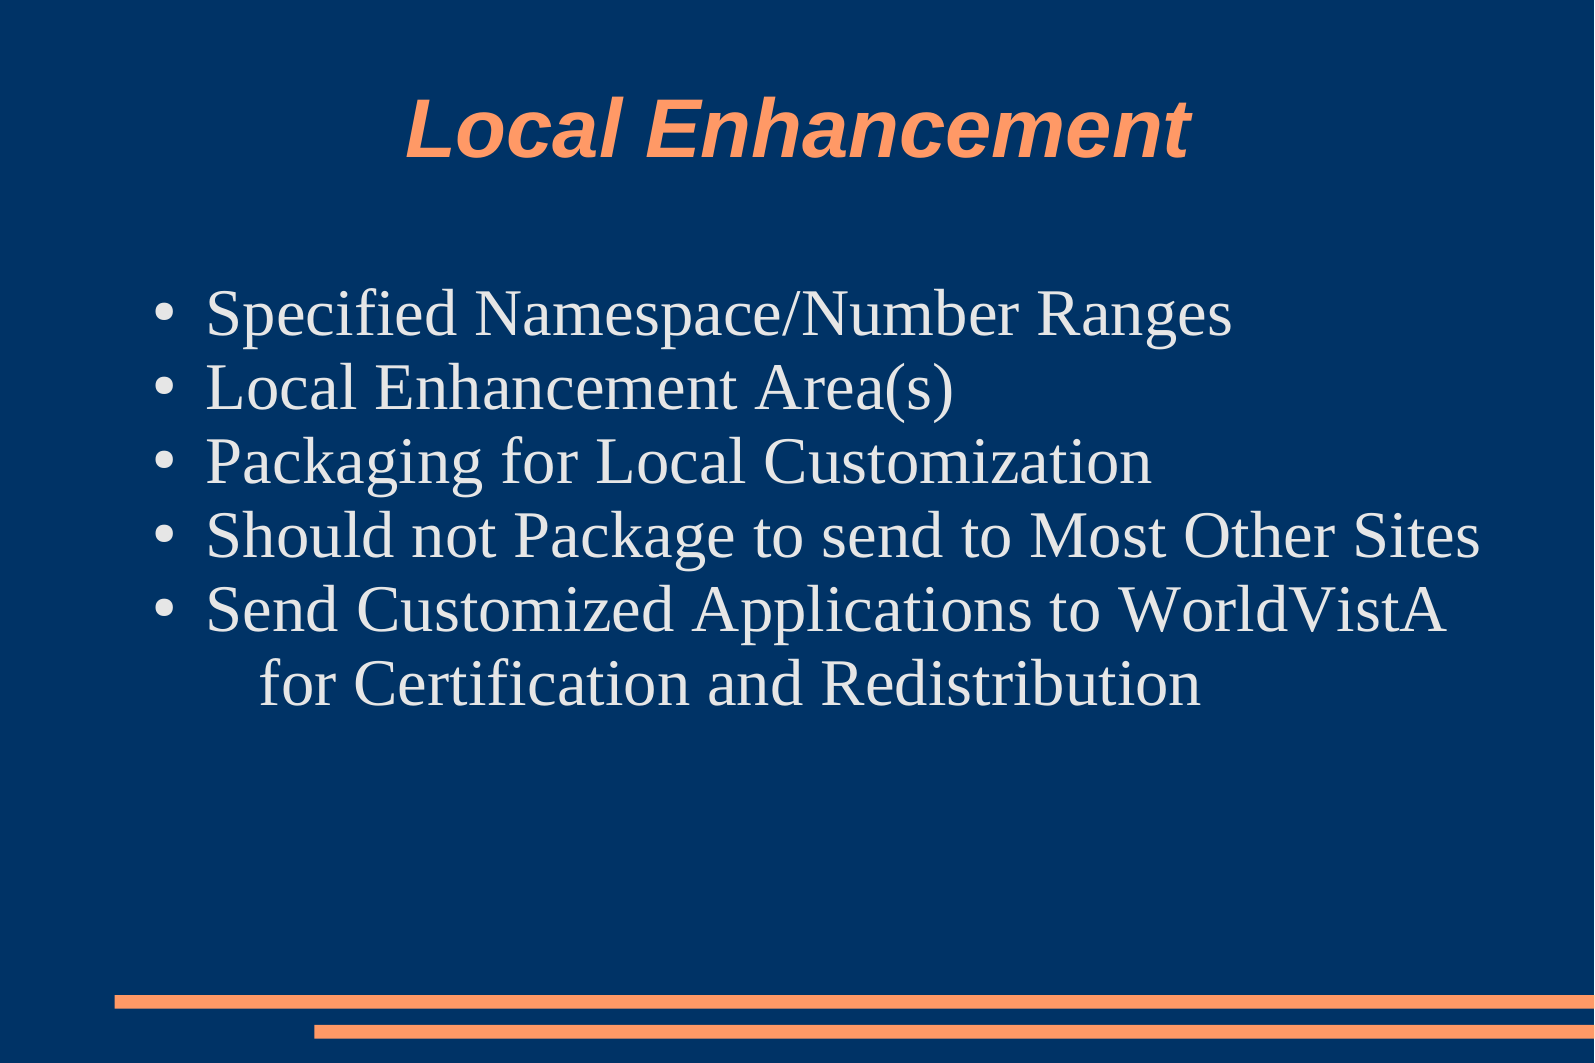

# Local Enhancement
Specified Namespace/Number Ranges
Local Enhancement Area(s)
Packaging for Local Customization
Should not Package to send to Most Other Sites
Send Customized Applications to WorldVistA for Certification and Redistribution